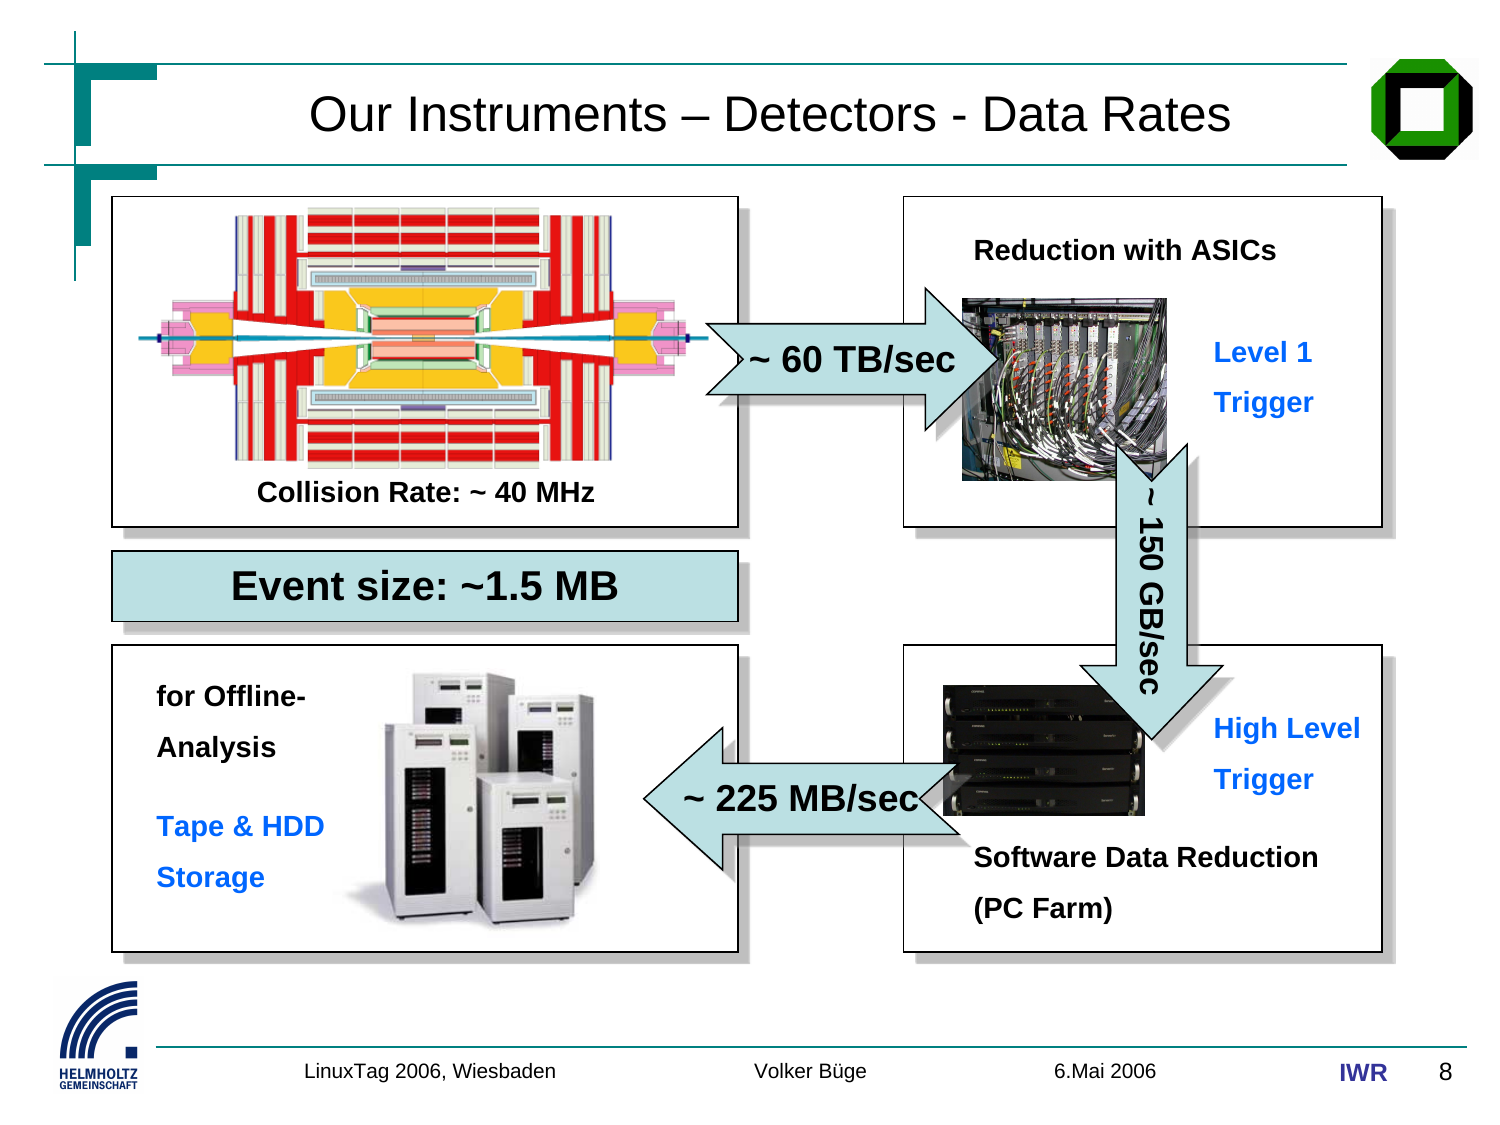

# Our Instruments – Detectors - Data Rates
Reduction with ASICs
~ 60 TB/sec
Level 1
Trigger
Collision Rate: ~ 40 MHz
~ 150 GB/sec
Event size: ~1.5 MB
for Offline-
Analysis
High Level
Trigger
~ 225 MB/sec
Tape & HDD
Storage
Software Data Reduction
(PC Farm)
8